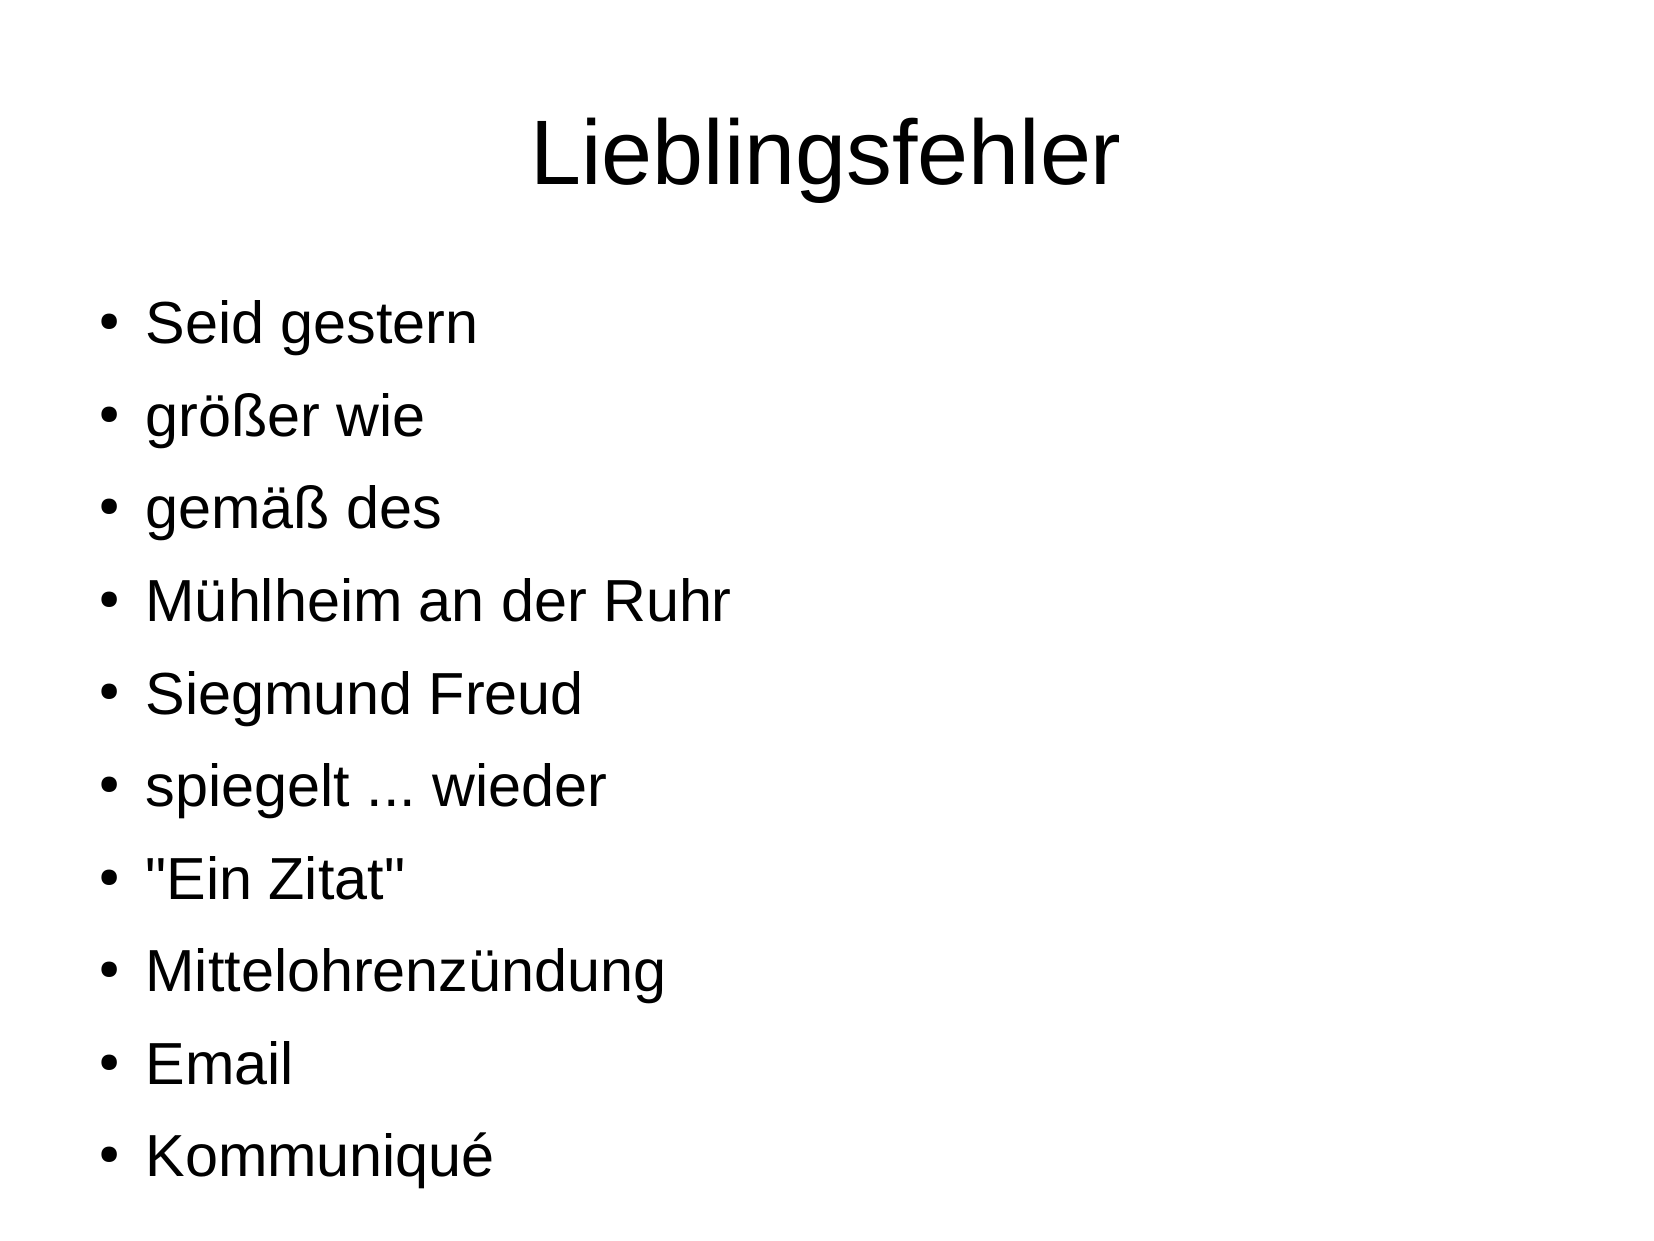

# Lieblingsfehler
Seid gestern
größer wie
gemäß des
Mühlheim an der Ruhr
Siegmund Freud
spiegelt ... wieder
"Ein Zitat"
Mittelohrenzündung
Email
Kommuniqué